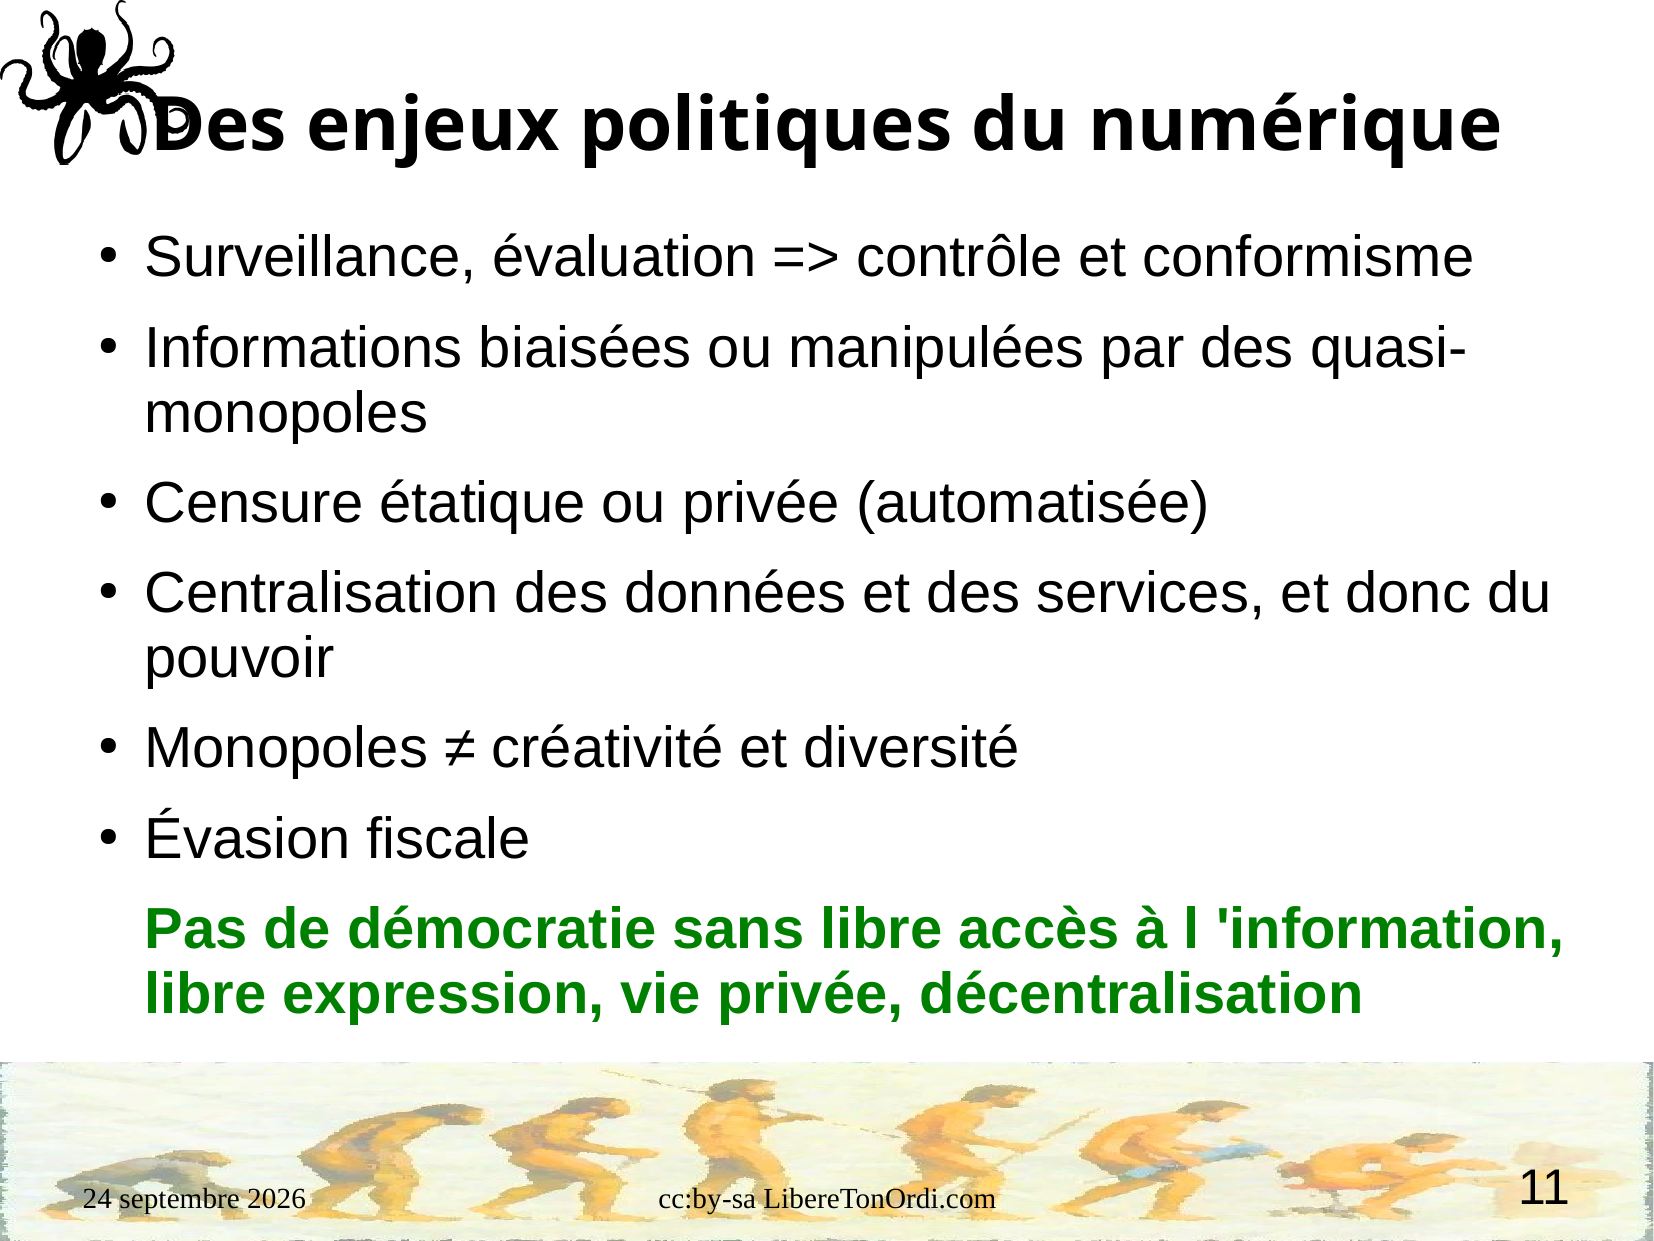

# Des enjeux politiques du numérique
Surveillance, évaluation => contrôle et conformisme
Informations biaisées ou manipulées par des quasi-monopoles
Censure étatique ou privée (automatisée)
Centralisation des données et des services, et donc du pouvoir
Monopoles ≠ créativité et diversité
Évasion fiscale
Pas de démocratie sans libre accès à l 'information, libre expression, vie privée, décentralisation
cc:by-sa LibereTonOrdi.com
11